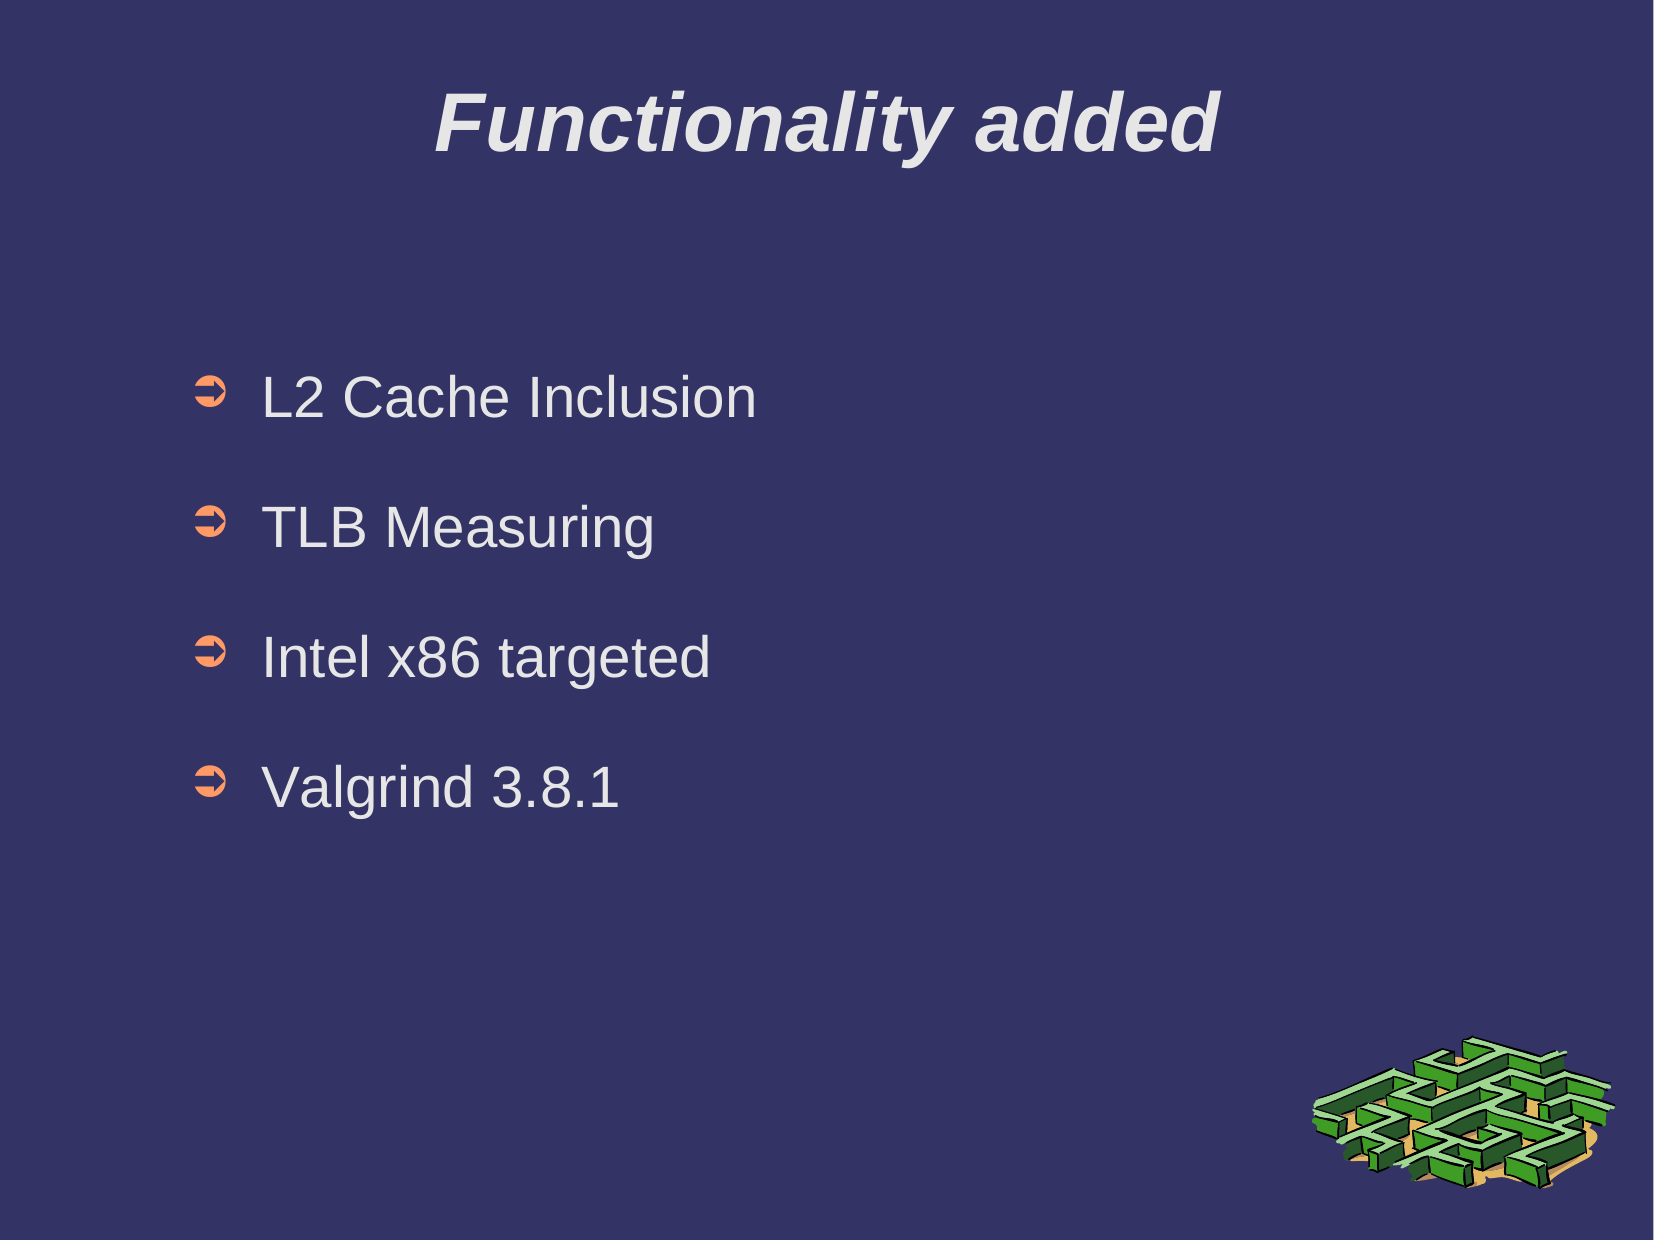

# Functionality added
L2 Cache Inclusion
TLB Measuring
Intel x86 targeted
Valgrind 3.8.1